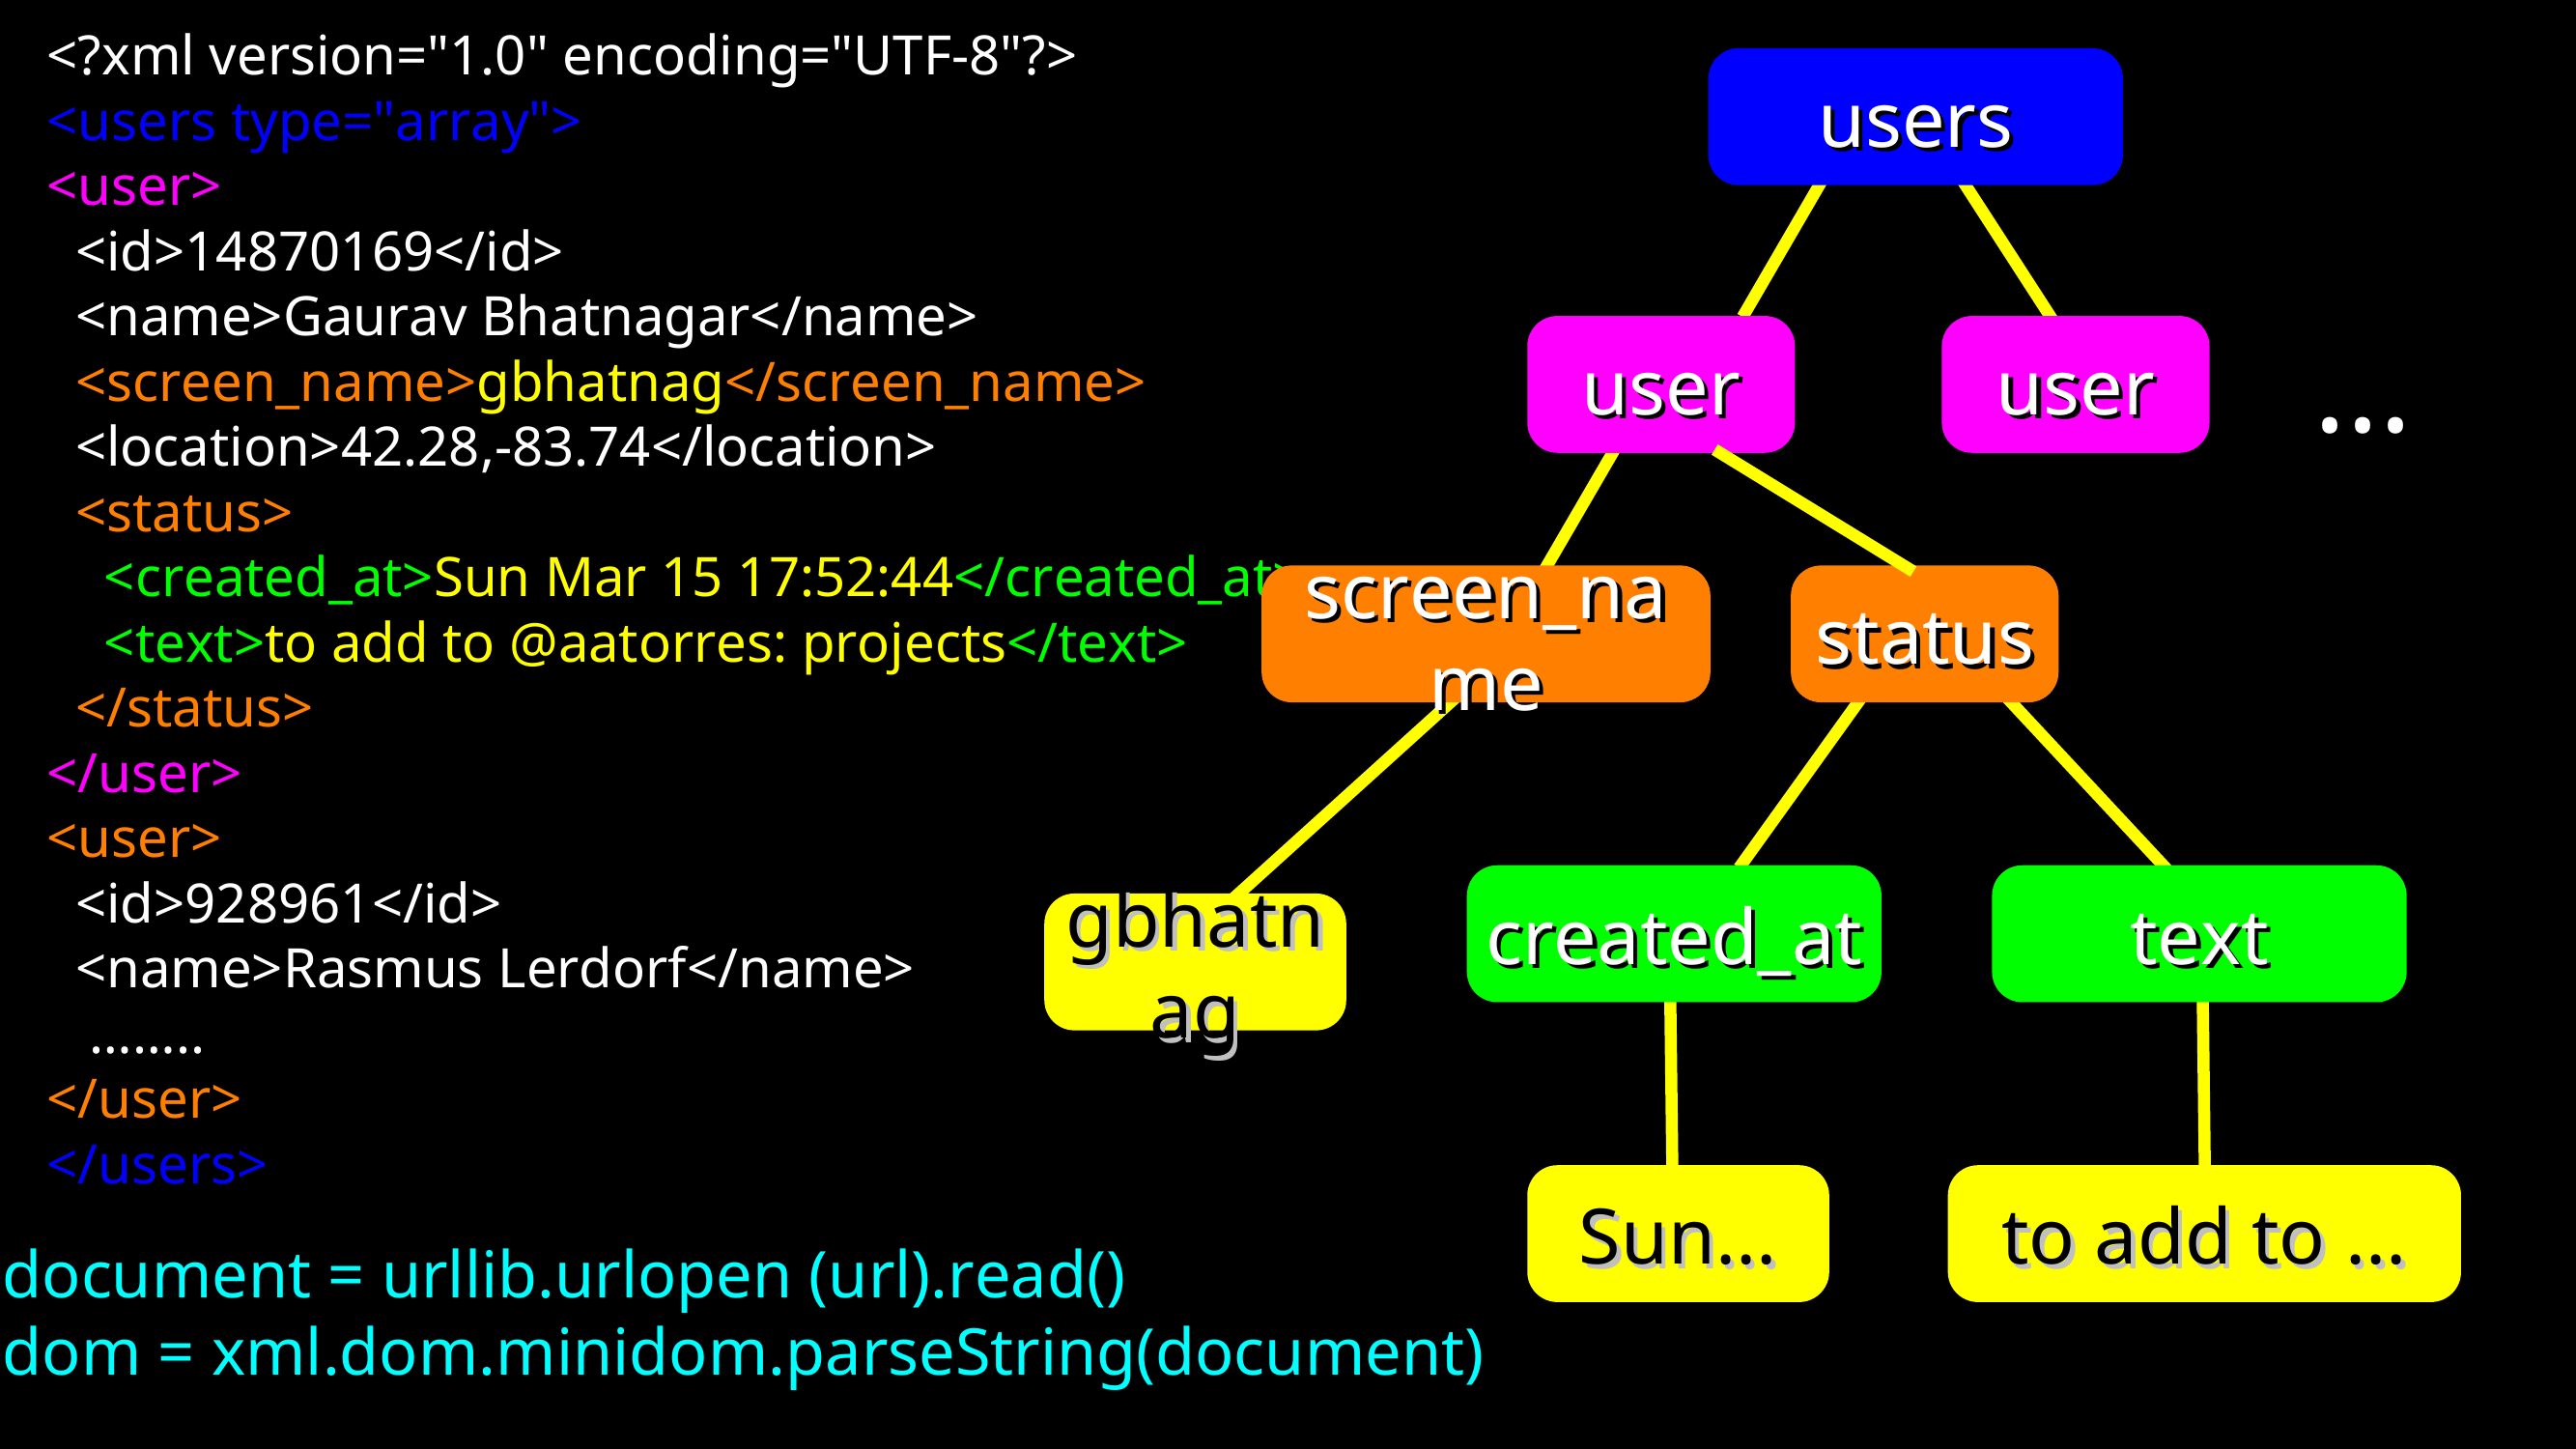

<?xml version="1.0" encoding="UTF-8"?>
<users type="array">
<user>
 <id>14870169</id>
 <name>Gaurav Bhatnagar</name>
 <screen_name>gbhatnag</screen_name>
 <location>42.28,-83.74</location>
 <status>
 <created_at>Sun Mar 15 17:52:44</created_at>
 <text>to add to @aatorres: projects</text>
 </status>
</user>
<user>
 <id>928961</id>
 <name>Rasmus Lerdorf</name>
 ……..
</user>
</users>
users
...
user
user
screen_name
status
created_at
text
gbhatnag
Sun...
to add to ...
 document = urllib.urlopen (url).read()
 dom = xml.dom.minidom.parseString(document)